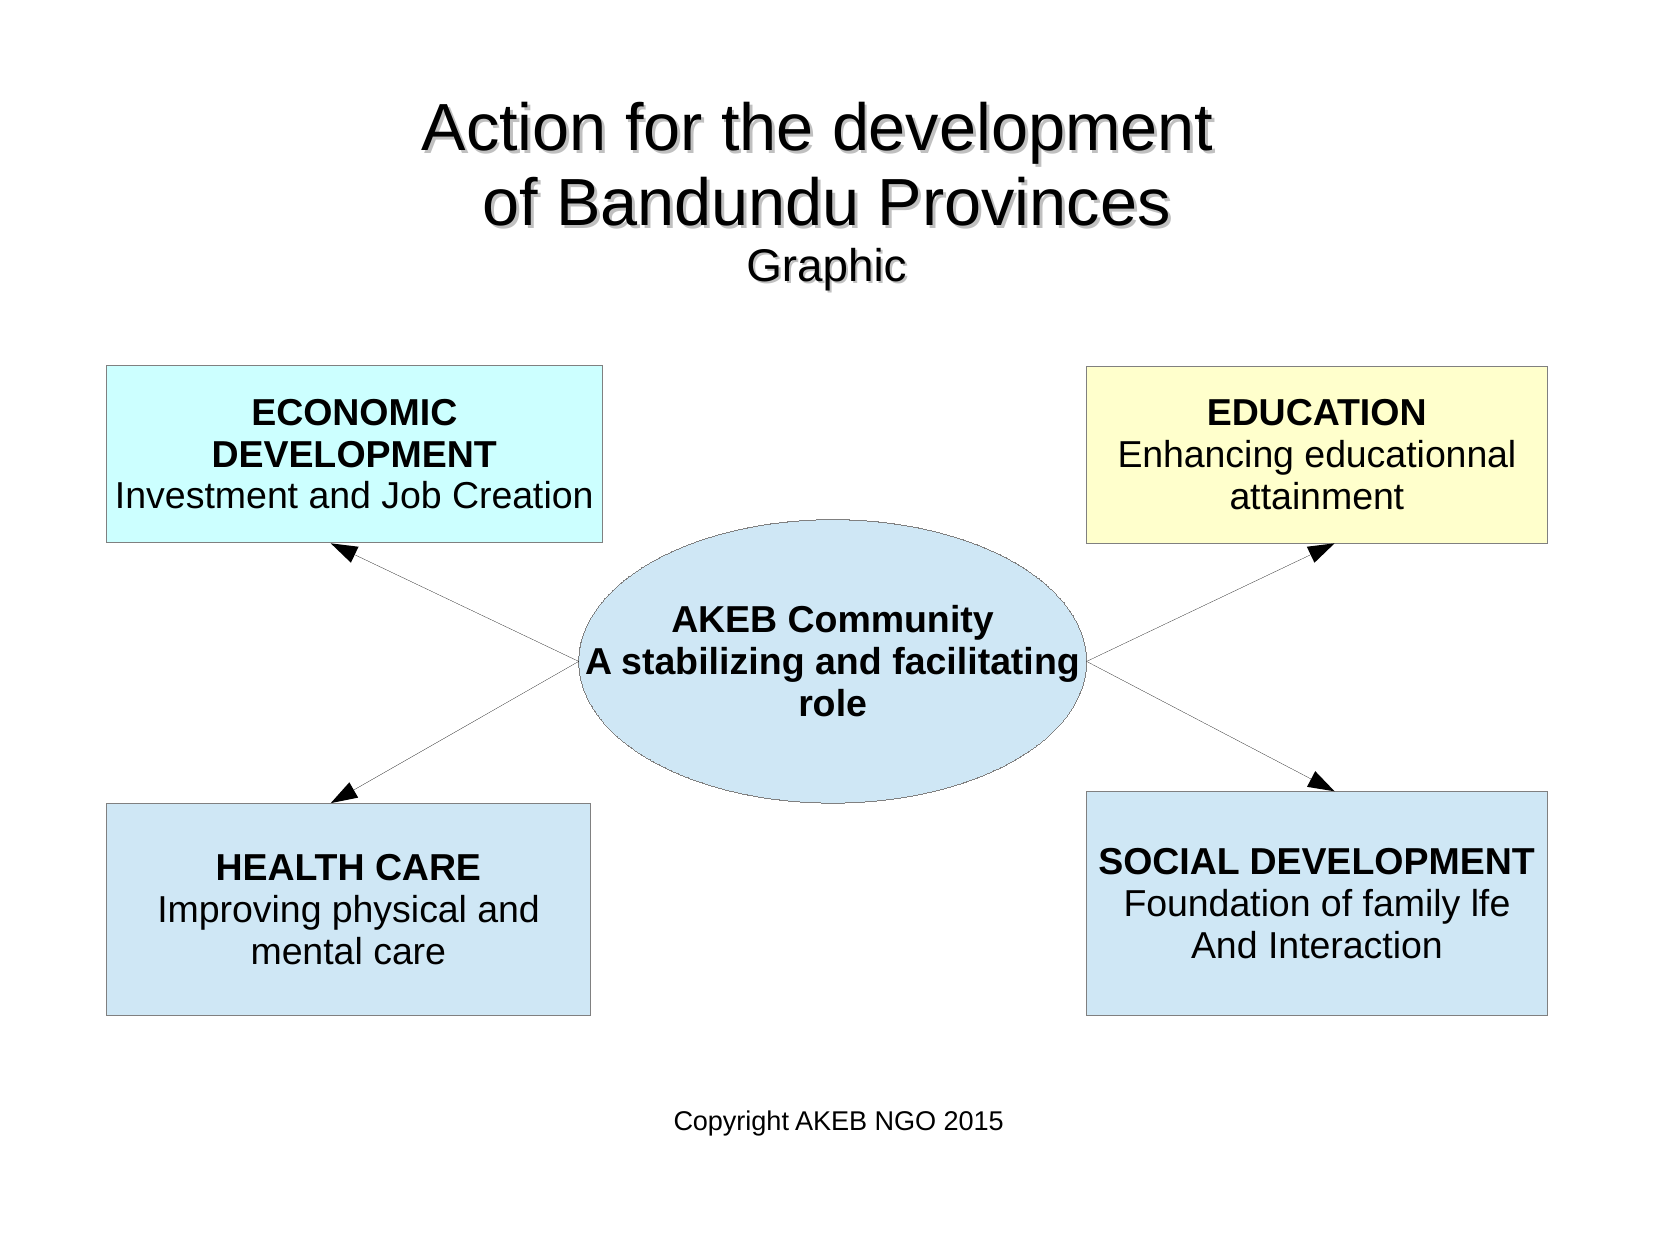

# Action for the development of Bandundu Provinces Graphic
ECONOMIC
DEVELOPMENT
Investment and Job Creation
EDUCATION
Enhancing educationnal
attainment
AKEB Community
A stabilizing and facilitating
role
SOCIAL DEVELOPMENT
Foundation of family lfe
And Interaction
HEALTH CARE
Improving physical and
mental care
Copyright AKEB NGO 2015